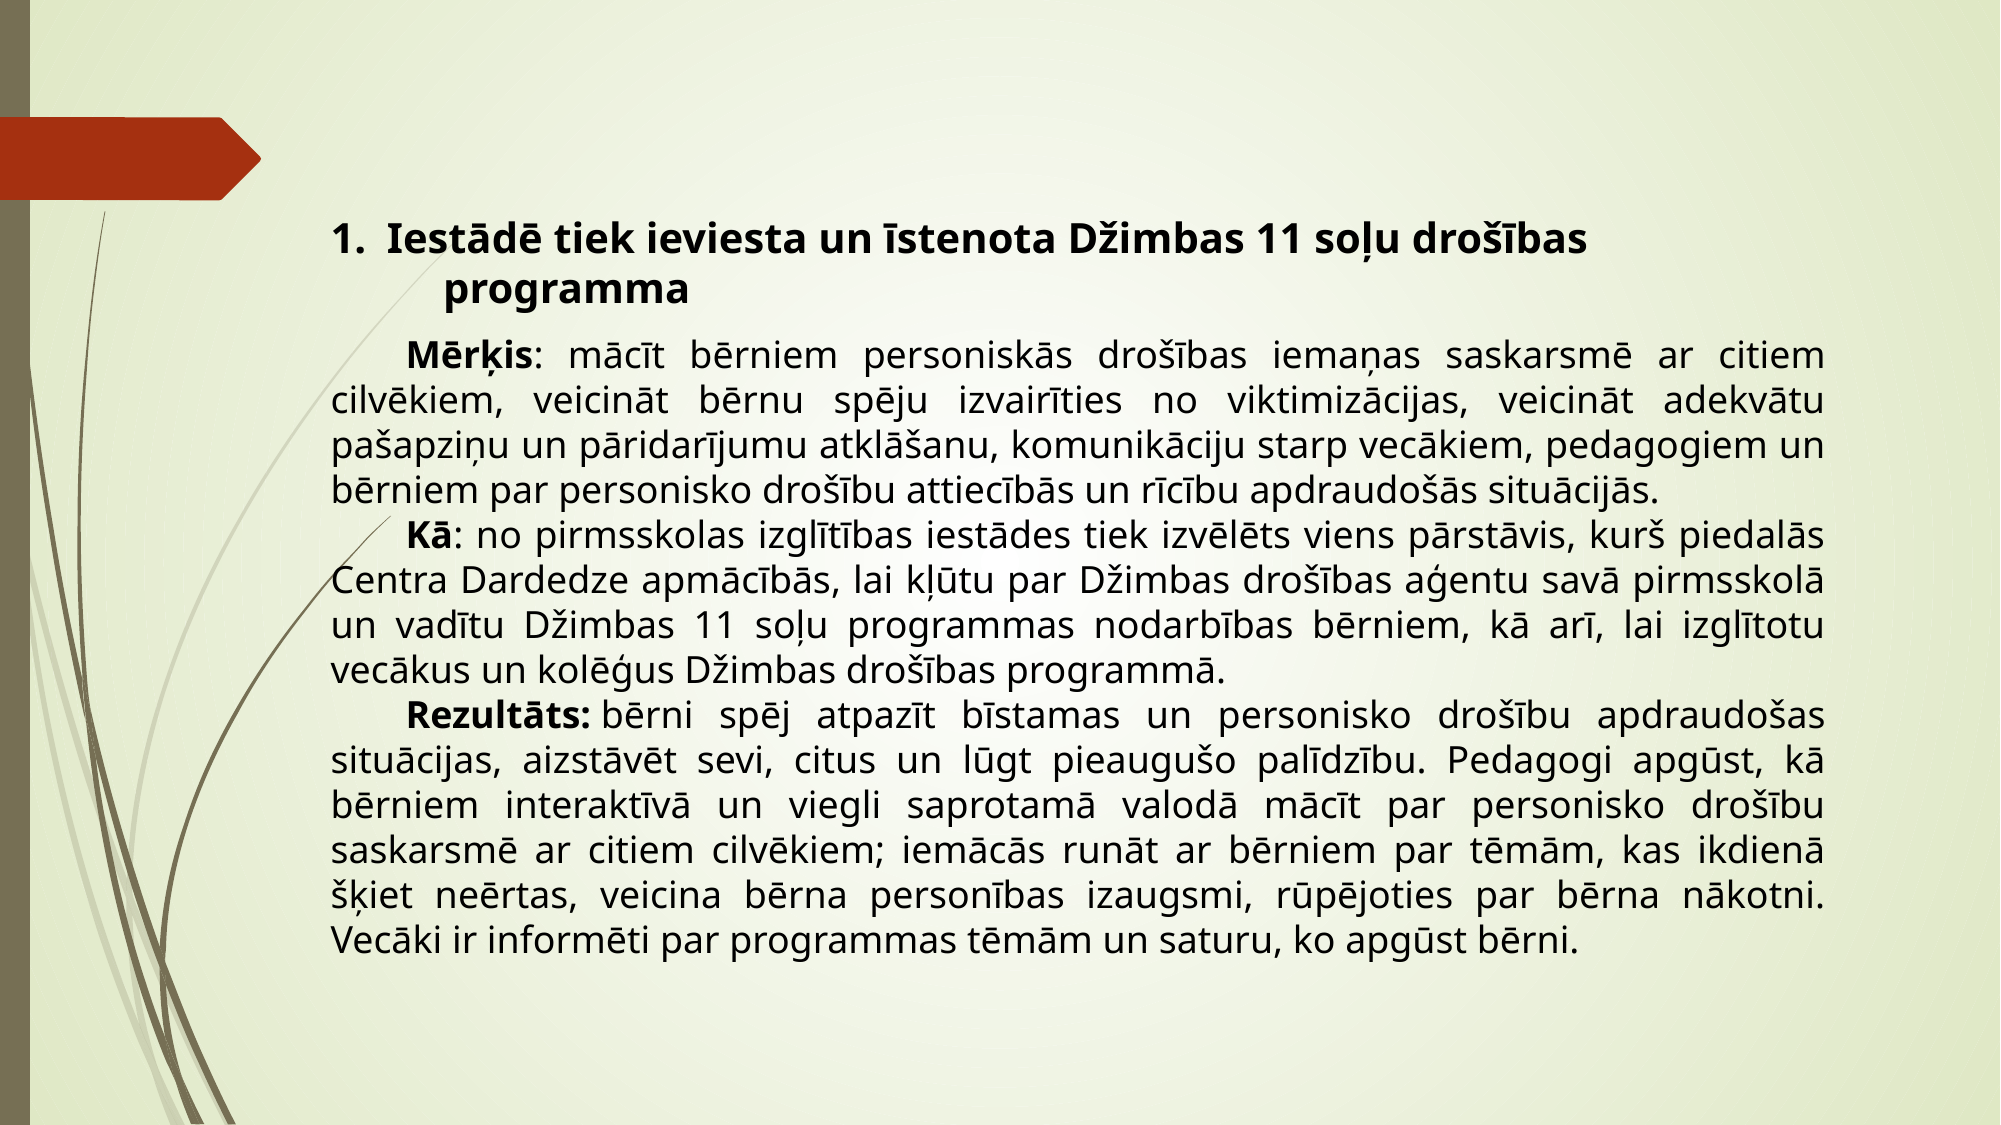

Iestādē tiek ieviesta un īstenota Džimbas 11 soļu drošības programma
	Mērķis: mācīt bērniem personiskās drošības iemaņas saskarsmē ar citiem cilvēkiem, veicināt bērnu spēju izvairīties no viktimizācijas, veicināt adekvātu pašapziņu un pāridarījumu atklāšanu, komunikāciju starp vecākiem, pedagogiem un bērniem par personisko drošību attiecībās un rīcību apdraudošās situācijās.
	Kā: no pirmsskolas izglītības iestādes tiek izvēlēts viens pārstāvis, kurš piedalās Centra Dardedze apmācībās, lai kļūtu par Džimbas drošības aģentu savā pirmsskolā un vadītu Džimbas 11 soļu programmas nodarbības bērniem, kā arī, lai izglītotu vecākus un kolēģus Džimbas drošības programmā.
	Rezultāts: bērni spēj atpazīt bīstamas un personisko drošību apdraudošas situācijas, aizstāvēt sevi, citus un lūgt pieaugušo palīdzību. Pedagogi apgūst, kā bērniem interaktīvā un viegli saprotamā valodā mācīt par personisko drošību saskarsmē ar citiem cilvēkiem; iemācās runāt ar bērniem par tēmām, kas ikdienā šķiet neērtas, veicina bērna personības izaugsmi, rūpējoties par bērna nākotni. Vecāki ir informēti par programmas tēmām un saturu, ko apgūst bērni.